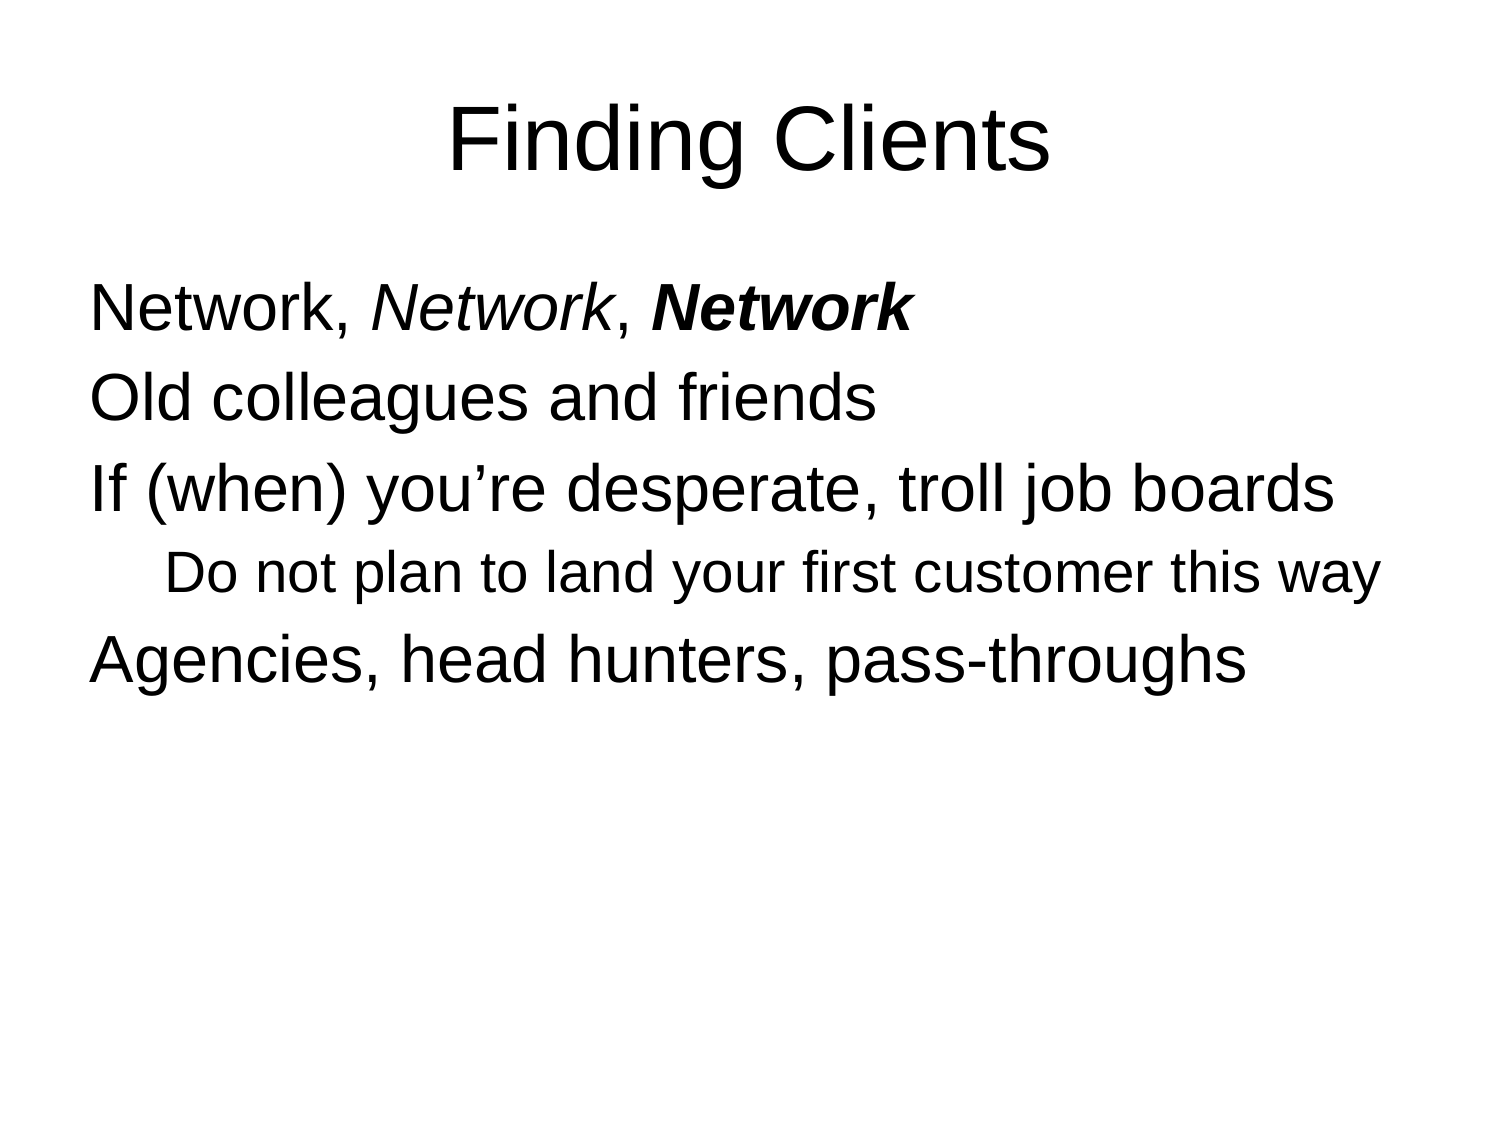

# Finding Clients
Network, Network, Network
Old colleagues and friends
If (when) you’re desperate, troll job boards
Do not plan to land your first customer this way
Agencies, head hunters, pass-throughs